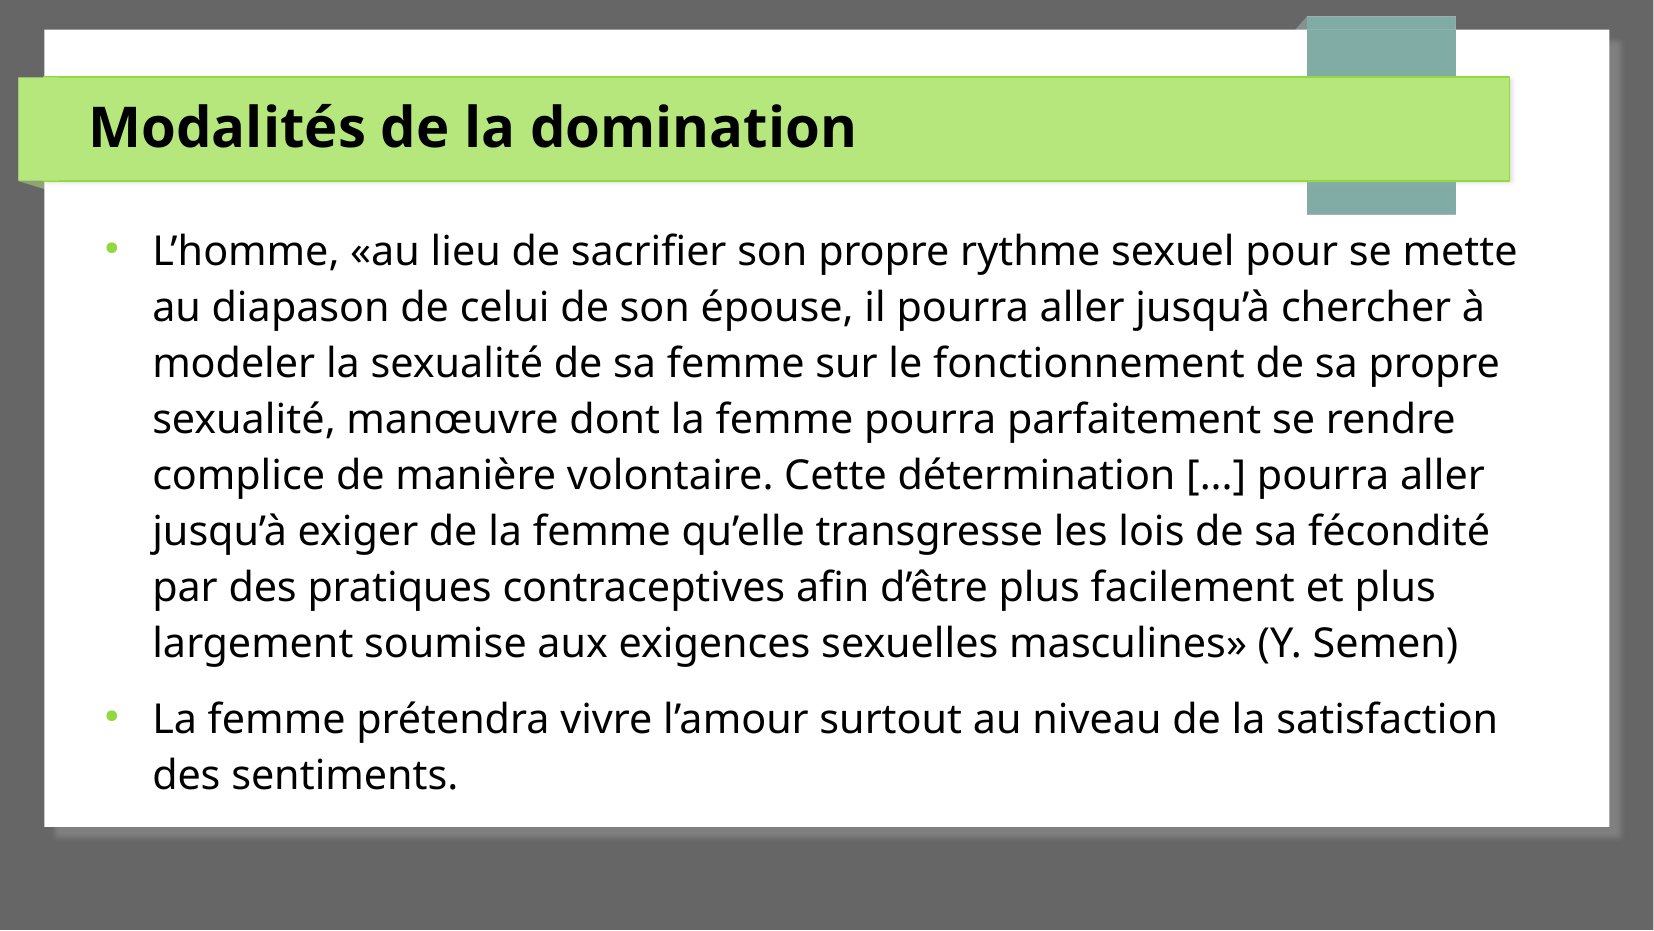

# Modalités de la domination
L’homme, «au lieu de sacrifier son propre rythme sexuel pour se mette au diapason de celui de son épouse, il pourra aller jusqu’à chercher à modeler la sexualité de sa femme sur le fonctionnement de sa propre sexualité, manœuvre dont la femme pourra parfaitement se rendre complice de manière volontaire. Cette détermination [...] pourra aller jusqu’à exiger de la femme qu’elle transgresse les lois de sa fécondité par des pratiques contraceptives afin d’être plus facilement et plus largement soumise aux exigences sexuelles masculines» (Y. Semen)
La femme prétendra vivre l’amour surtout au niveau de la satisfaction des sentiments.